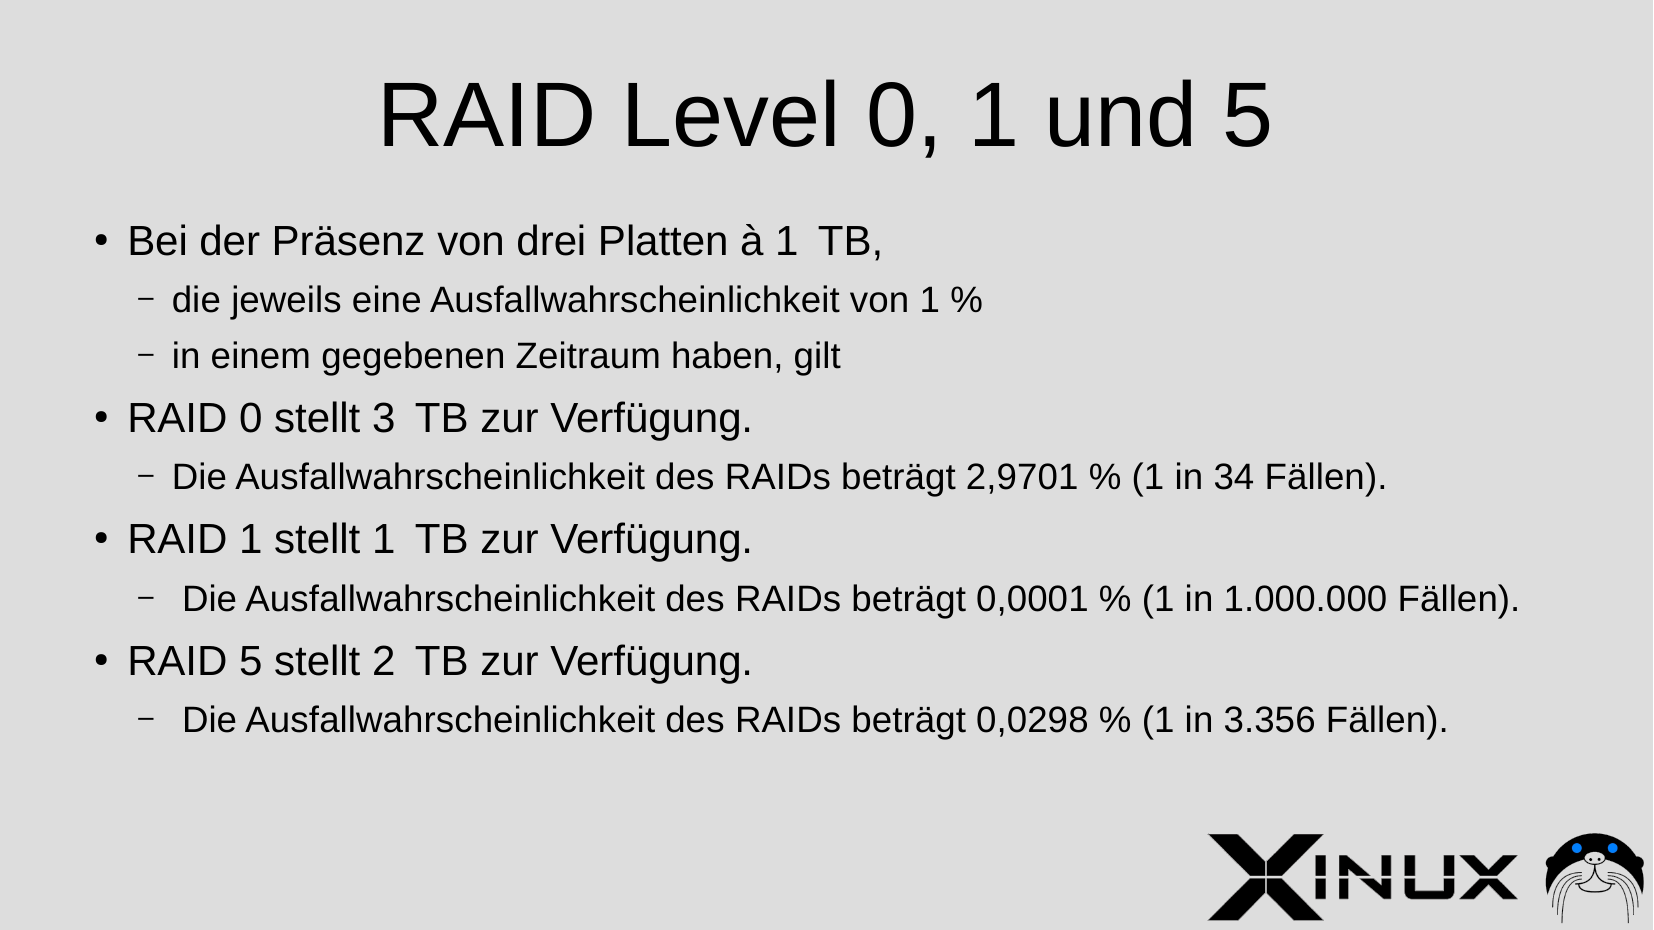

# RAID Level 0, 1 und 5
Bei der Präsenz von drei Platten à 1  TB,
die jeweils eine Ausfallwahrscheinlichkeit von 1 %
in einem gegebenen Zeitraum haben, gilt
RAID 0 stellt 3  TB zur Verfügung.
Die Ausfallwahrscheinlichkeit des RAIDs beträgt 2,9701 % (1 in 34 Fällen).
RAID 1 stellt 1  TB zur Verfügung.
 Die Ausfallwahrscheinlichkeit des RAIDs beträgt 0,0001 % (1 in 1.000.000 Fällen).
RAID 5 stellt 2  TB zur Verfügung.
 Die Ausfallwahrscheinlichkeit des RAIDs beträgt 0,0298 % (1 in 3.356 Fällen).